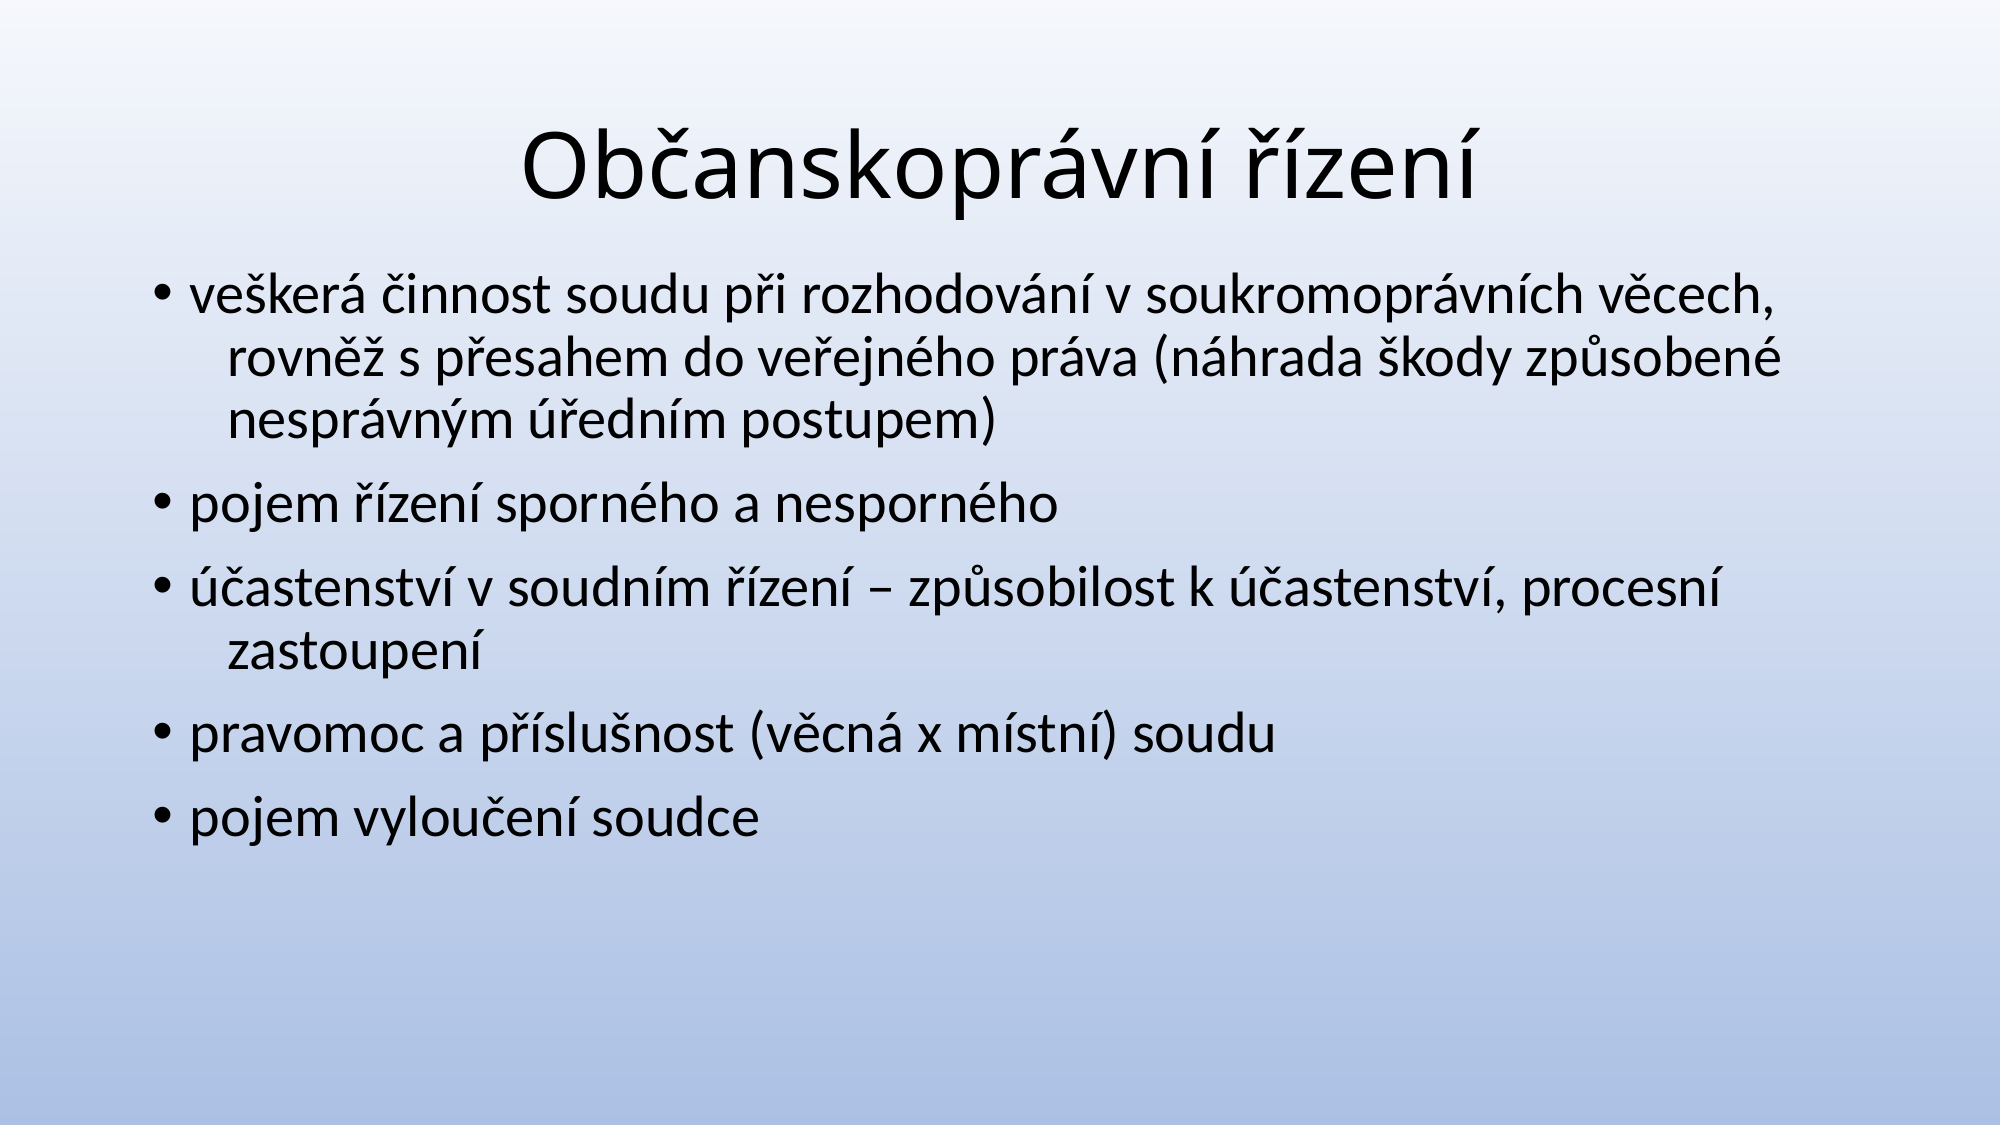

# Občanskoprávní řízení
veškerá činnost soudu při rozhodování v soukromoprávních věcech, rovněž s přesahem do veřejného práva (náhrada škody způsobené nesprávným úředním postupem)
pojem řízení sporného a nesporného
účastenství v soudním řízení – způsobilost k účastenství, procesní zastoupení
pravomoc a příslušnost (věcná x místní) soudu
pojem vyloučení soudce